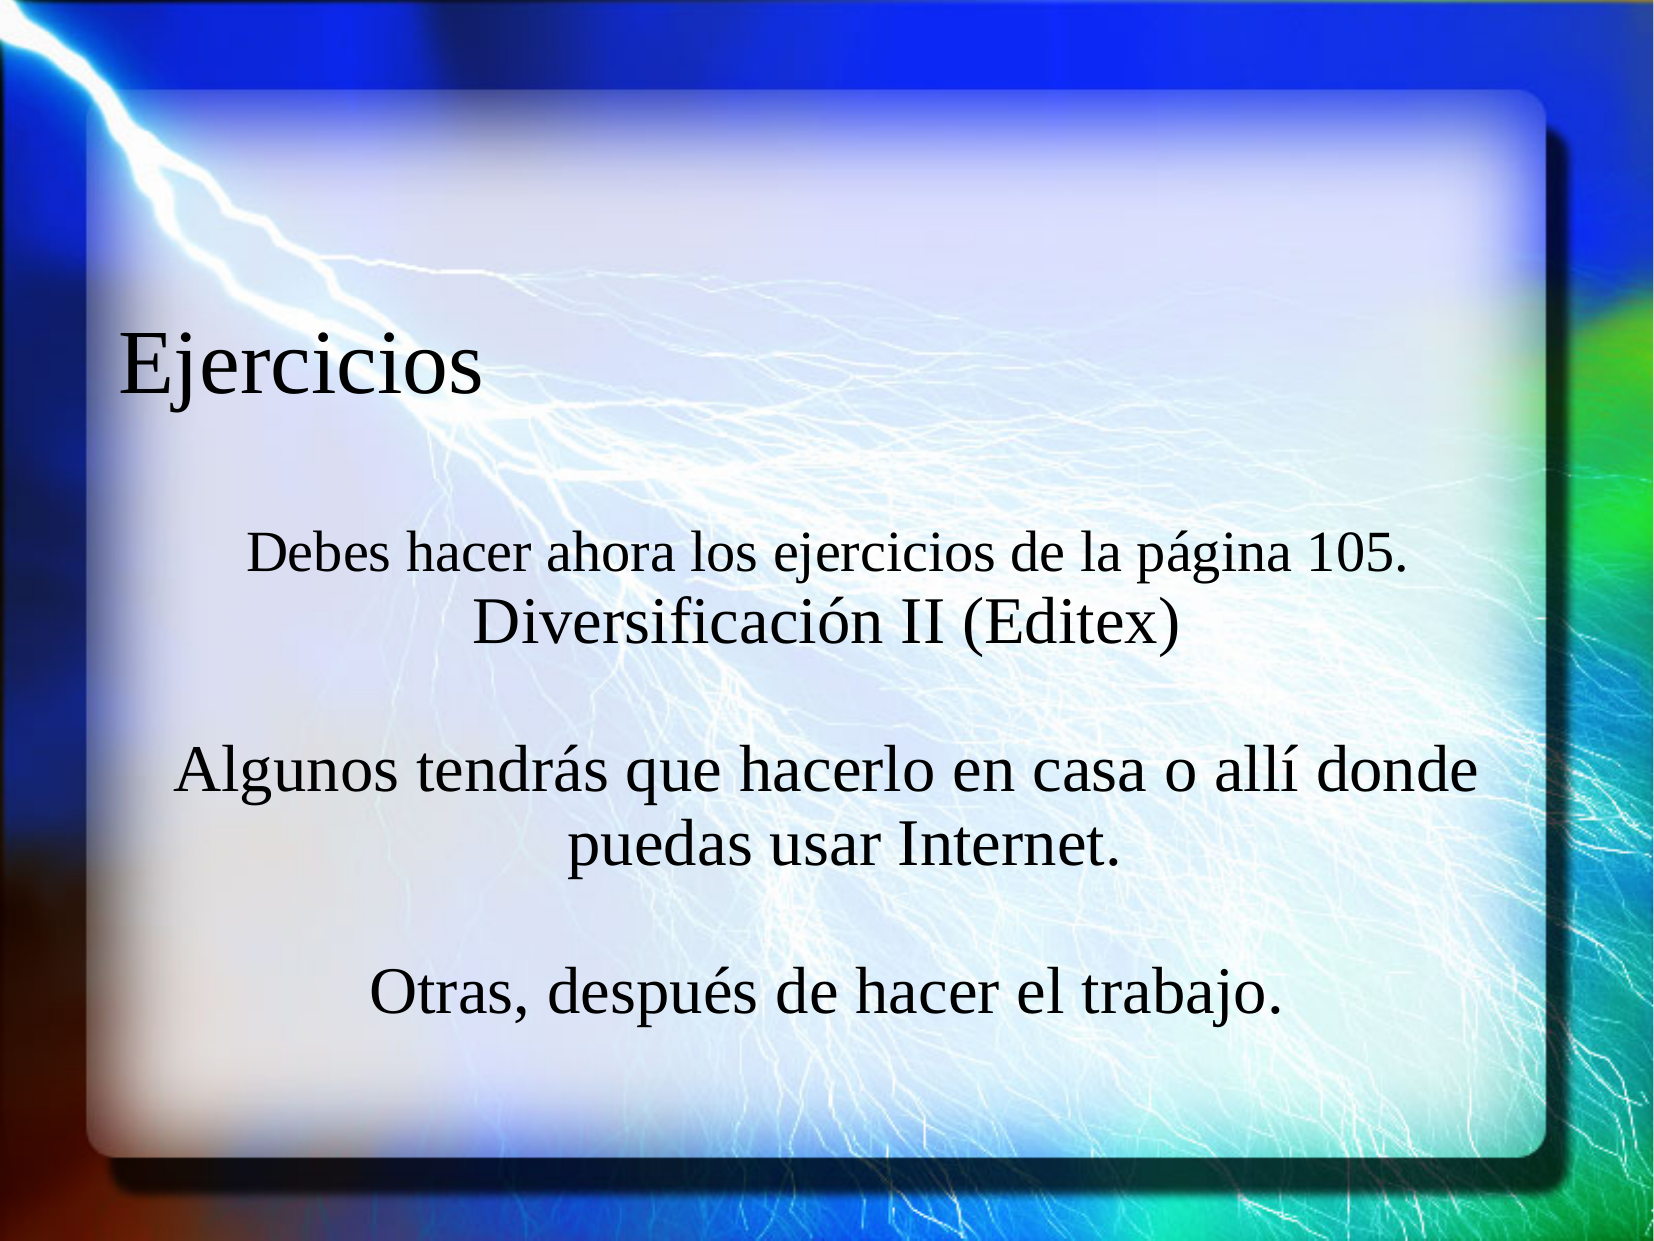

# Ejercicios
Debes hacer ahora los ejercicios de la página 105.
Diversificación II (Editex)
Algunos tendrás que hacerlo en casa o allí donde puedas usar Internet.
Otras, después de hacer el trabajo.